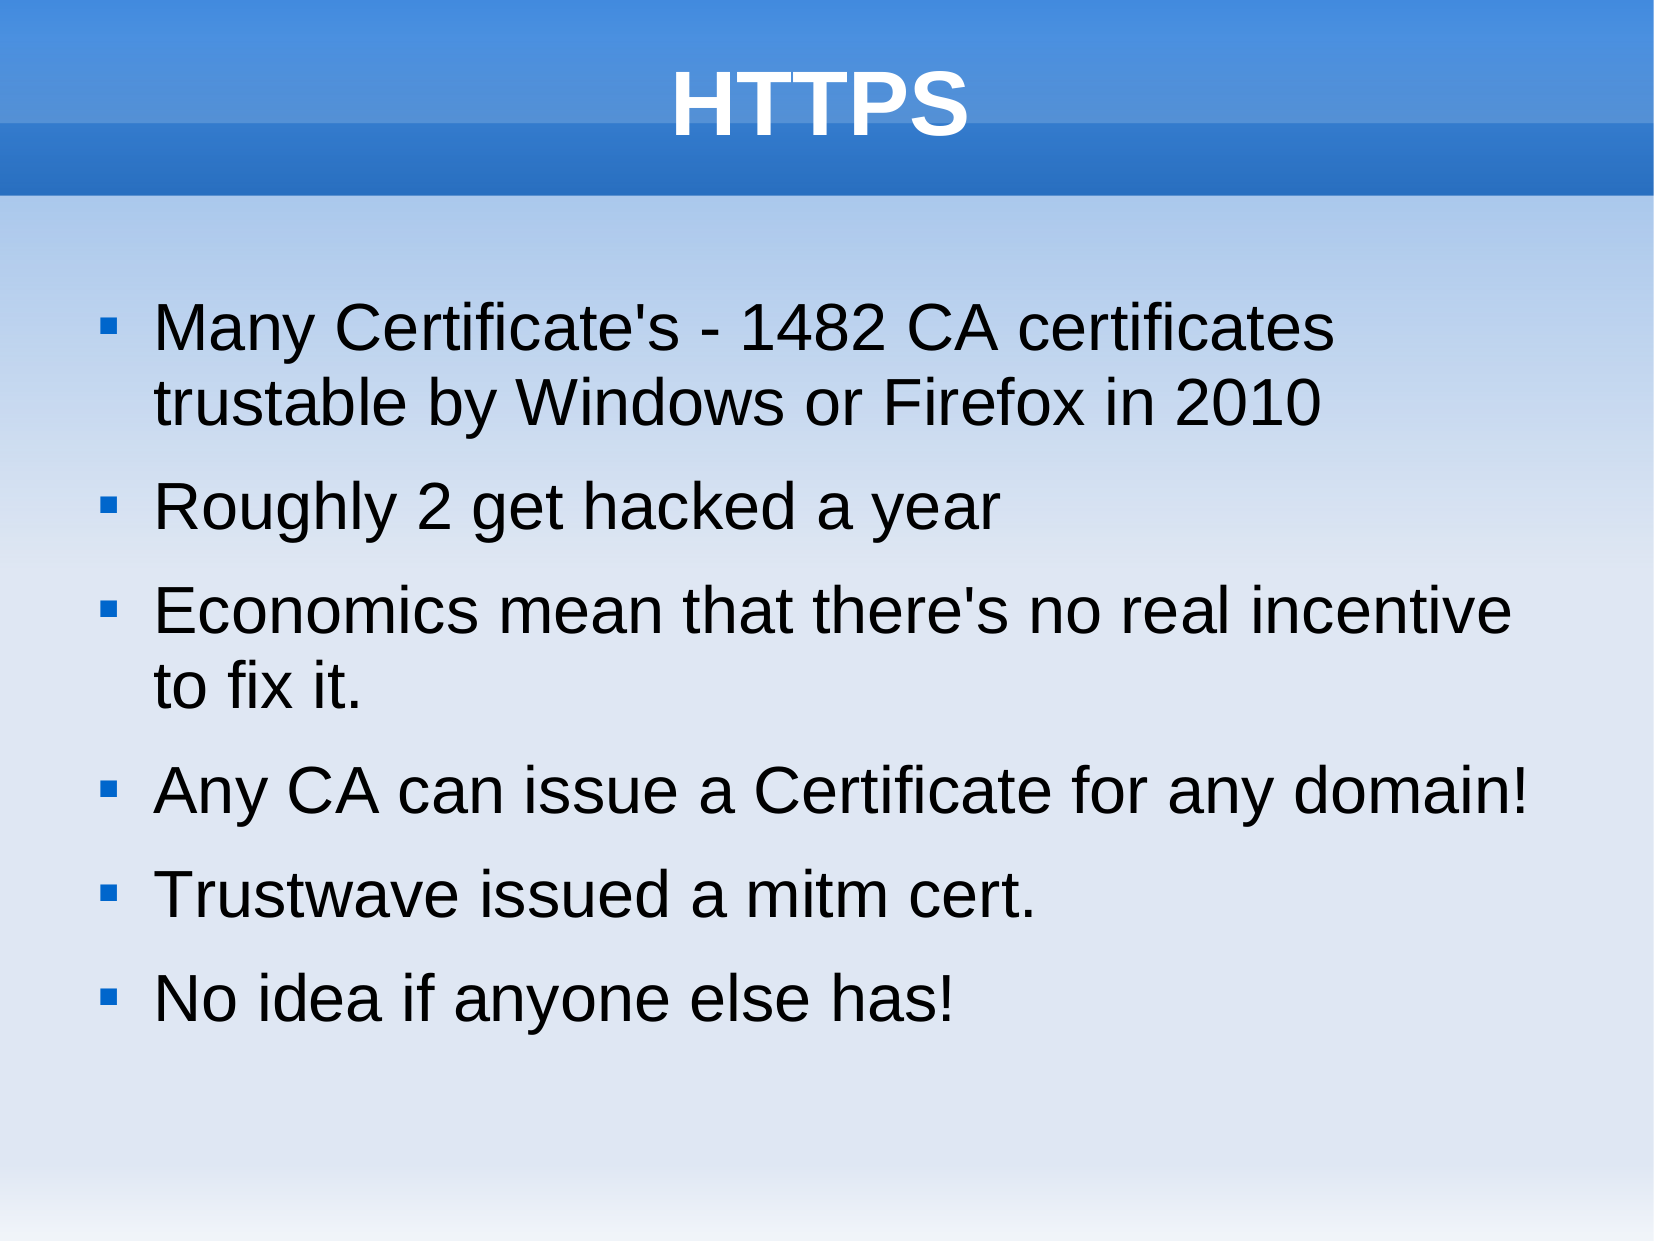

# HTTPS
Many Certificate's - 1482 CA certificates trustable by Windows or Firefox in 2010
Roughly 2 get hacked a year
Economics mean that there's no real incentive to fix it.
Any CA can issue a Certificate for any domain!
Trustwave issued a mitm cert.
No idea if anyone else has!